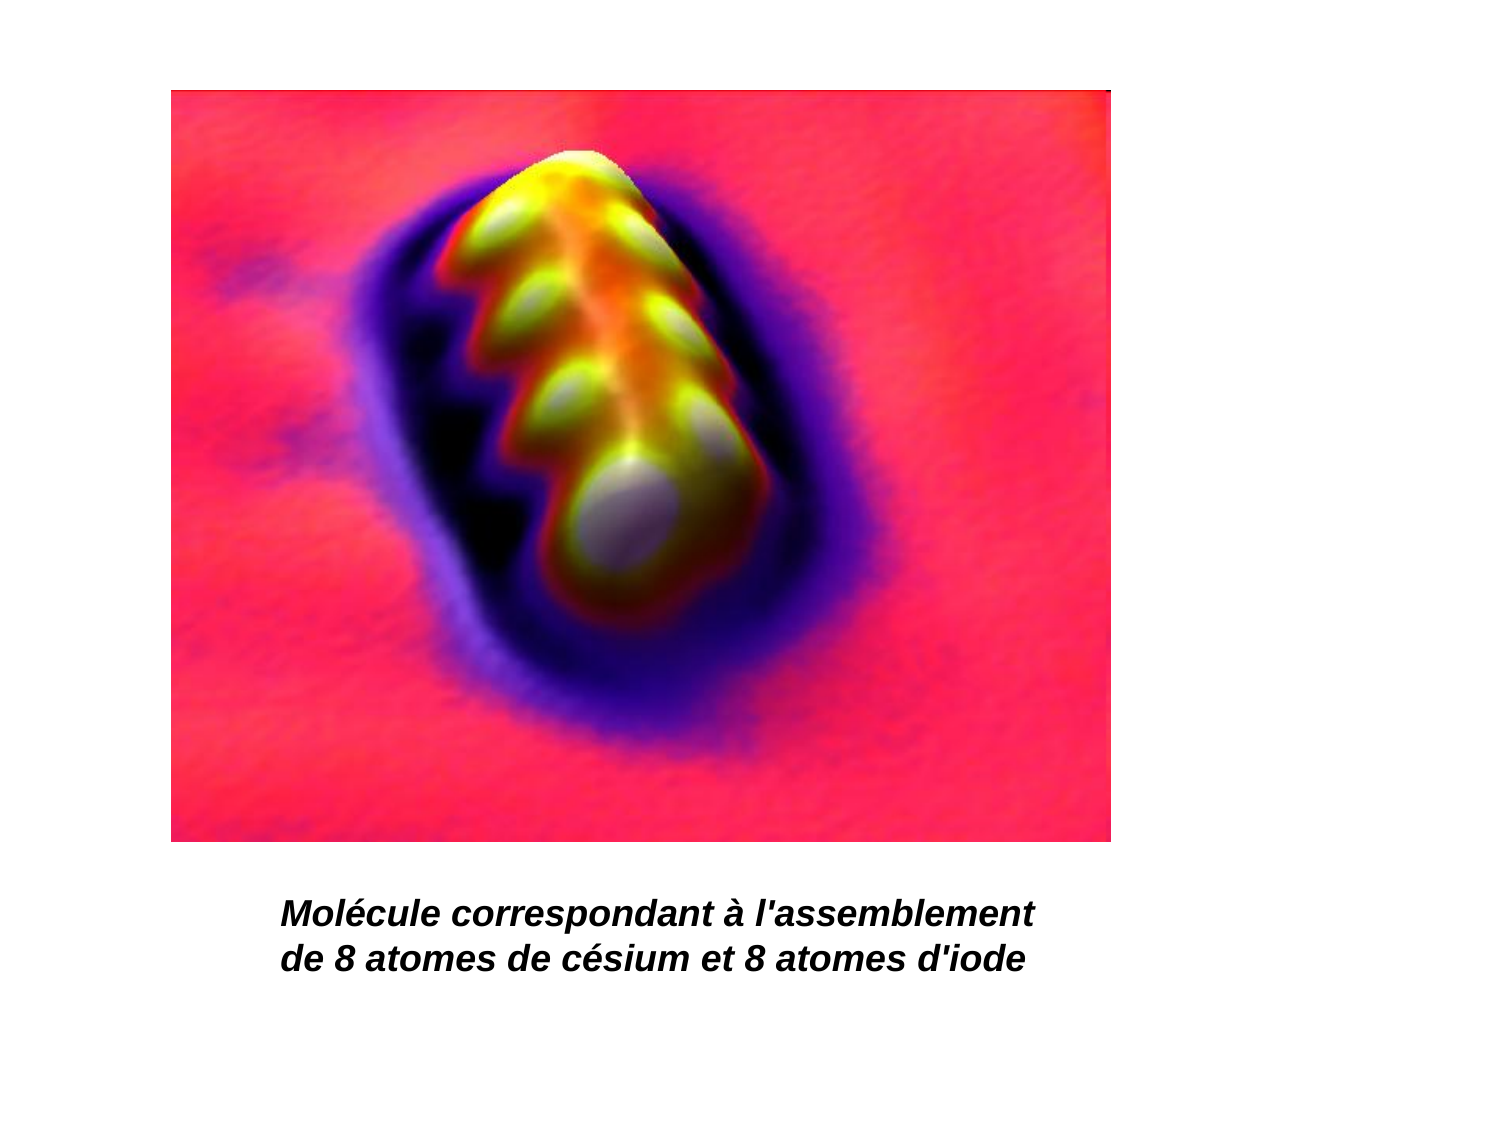

Molécule correspondant à l'assemblement
de 8 atomes de césium et 8 atomes d'iode